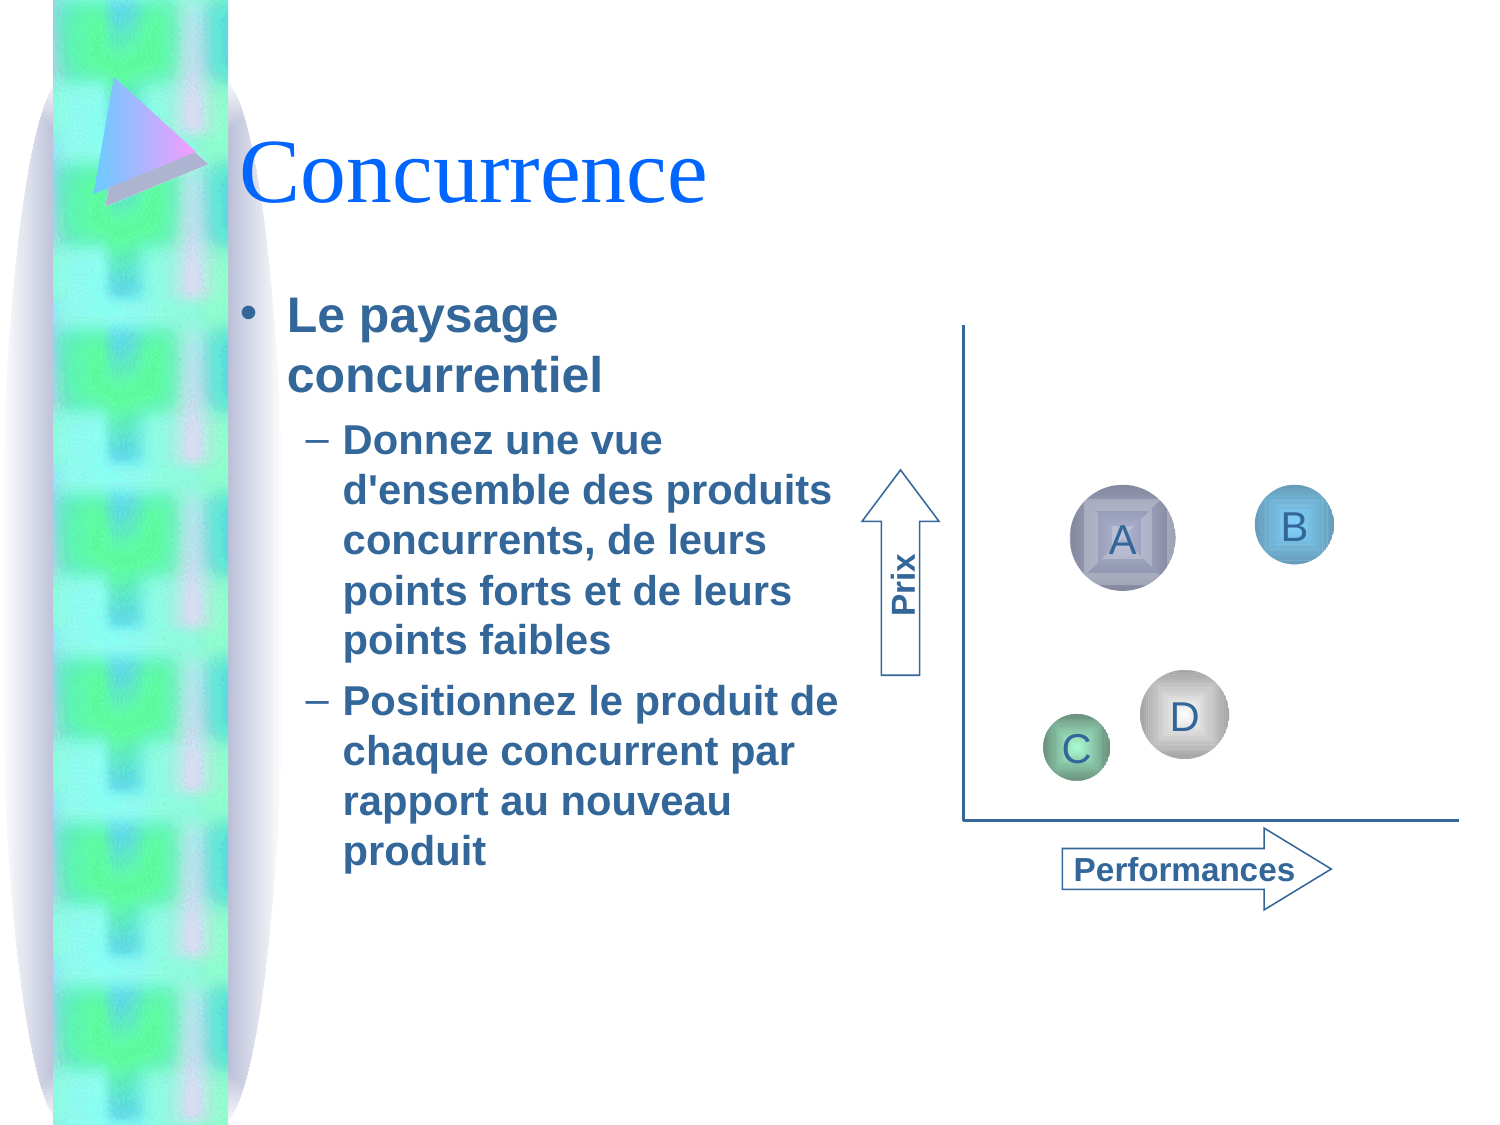

# Concurrence
Le paysage concurrentiel
Donnez une vue d'ensemble des produits concurrents, de leurs points forts et de leurs points faibles
Positionnez le produit de chaque concurrent par rapport au nouveau produit
A
B
Prix
D
C
 Performances